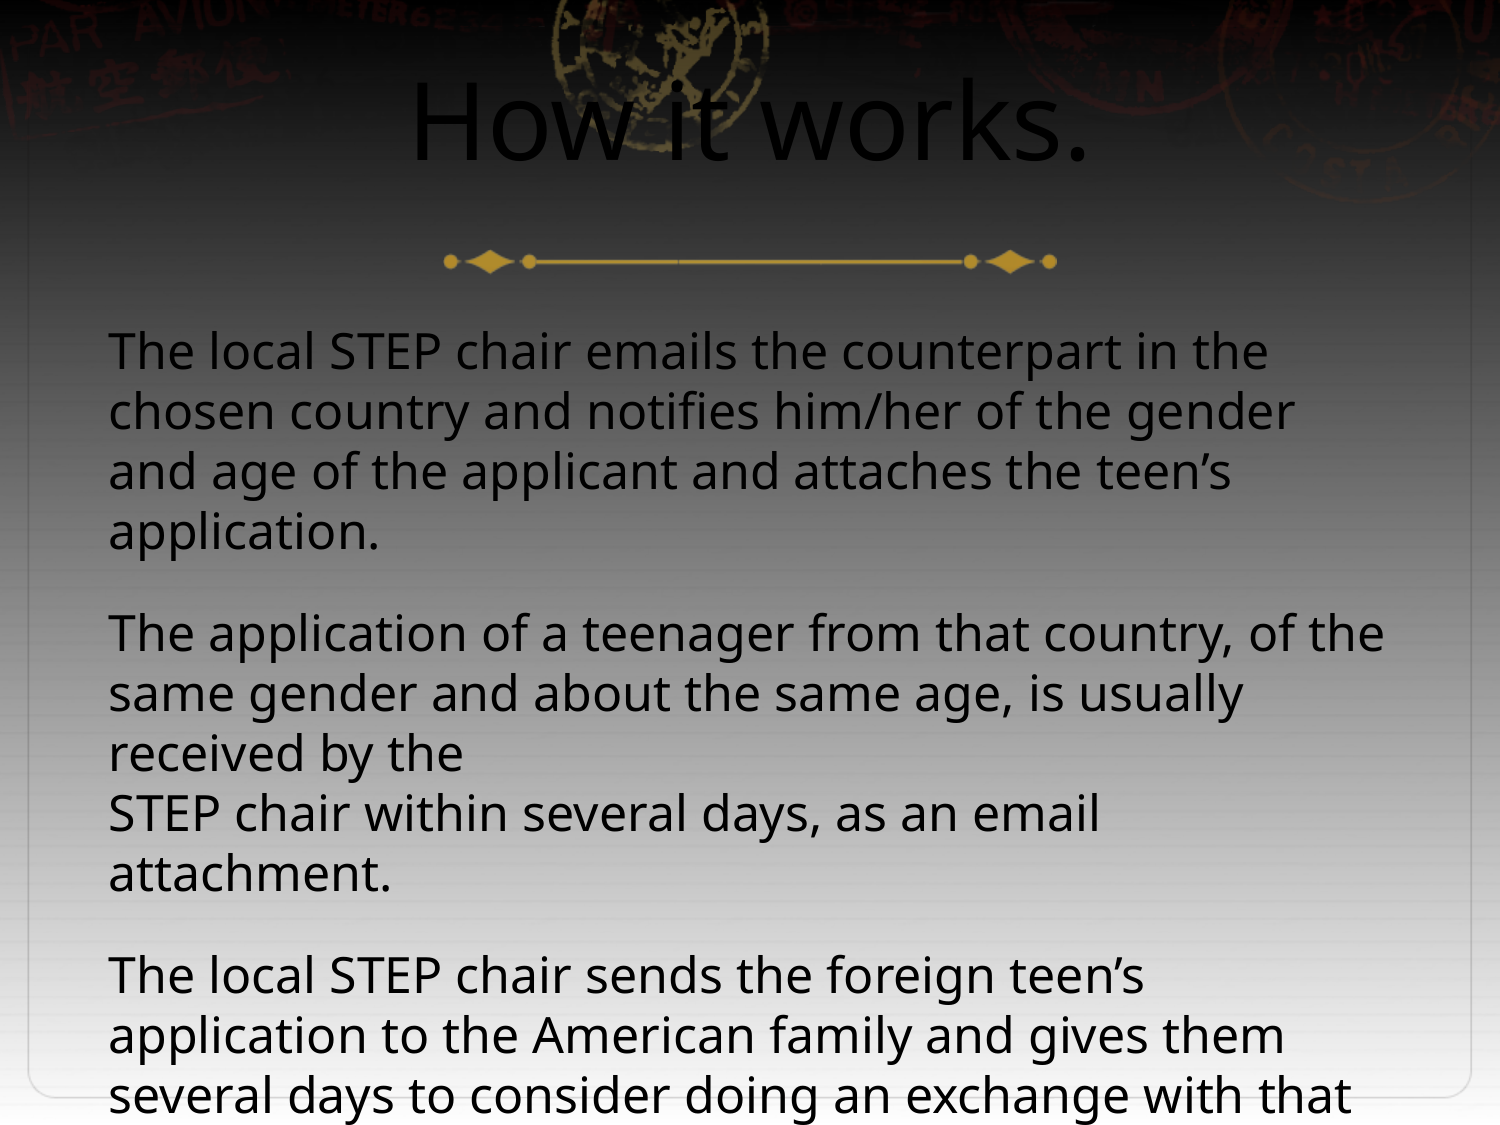

# How it works.
The local STEP chair emails the counterpart in the chosen country and notifies him/her of the gender and age of the applicant and attaches the teen’s application.
The application of a teenager from that country, of the same gender and about the same age, is usually received by the
STEP chair within several days, as an email attachment.
The local STEP chair sends the foreign teen’s application to the American family and gives them several days to consider doing an exchange with that family.